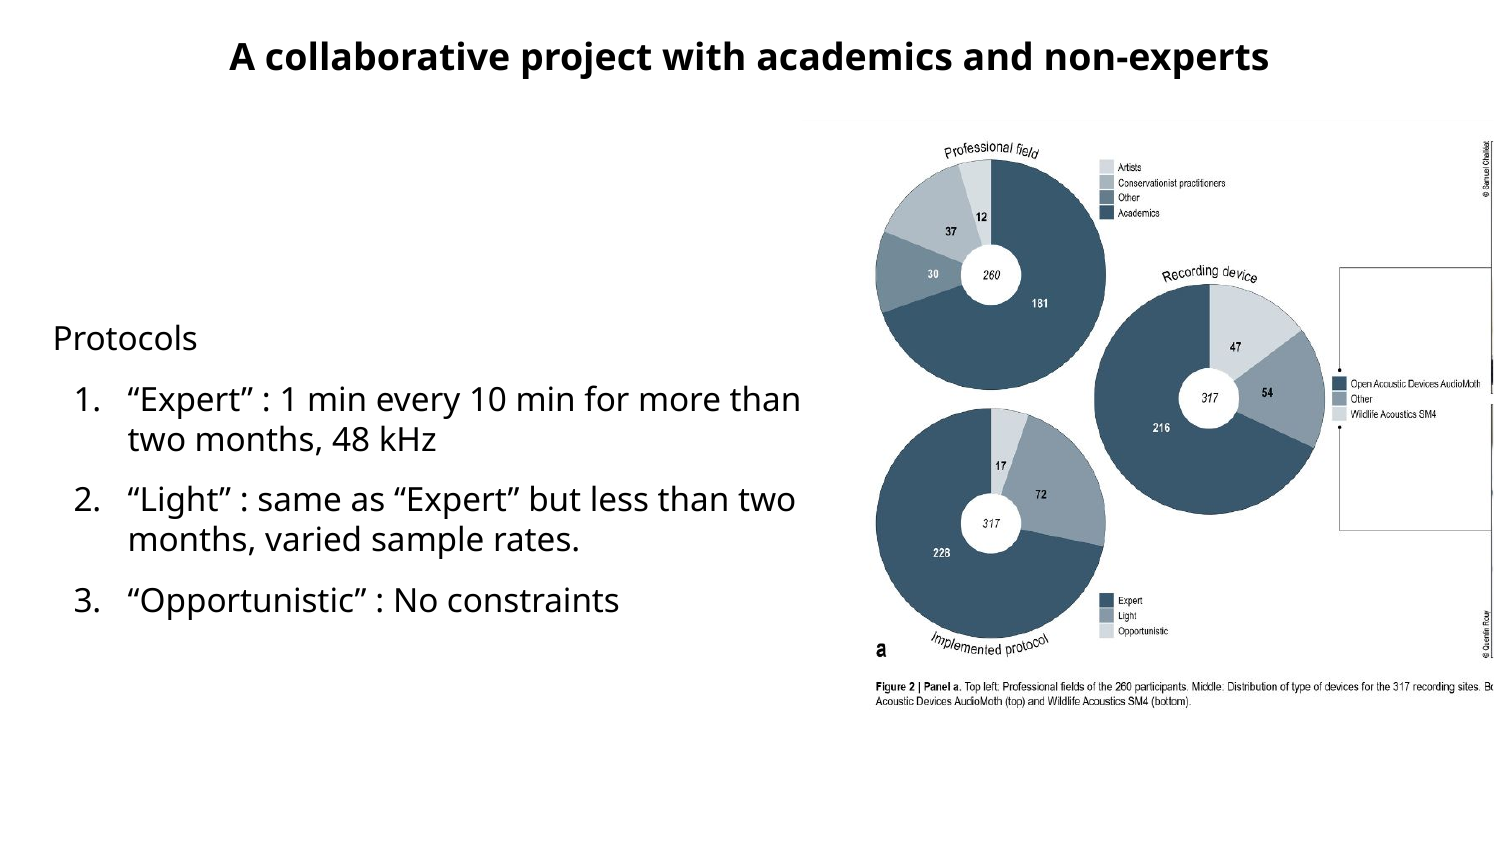

A collaborative project with academics and non-experts
Protocols
“Expert” : 1 min every 10 min for more than two months, 48 kHz
“Light” : same as “Expert” but less than two months, varied sample rates.
“Opportunistic” : No constraints